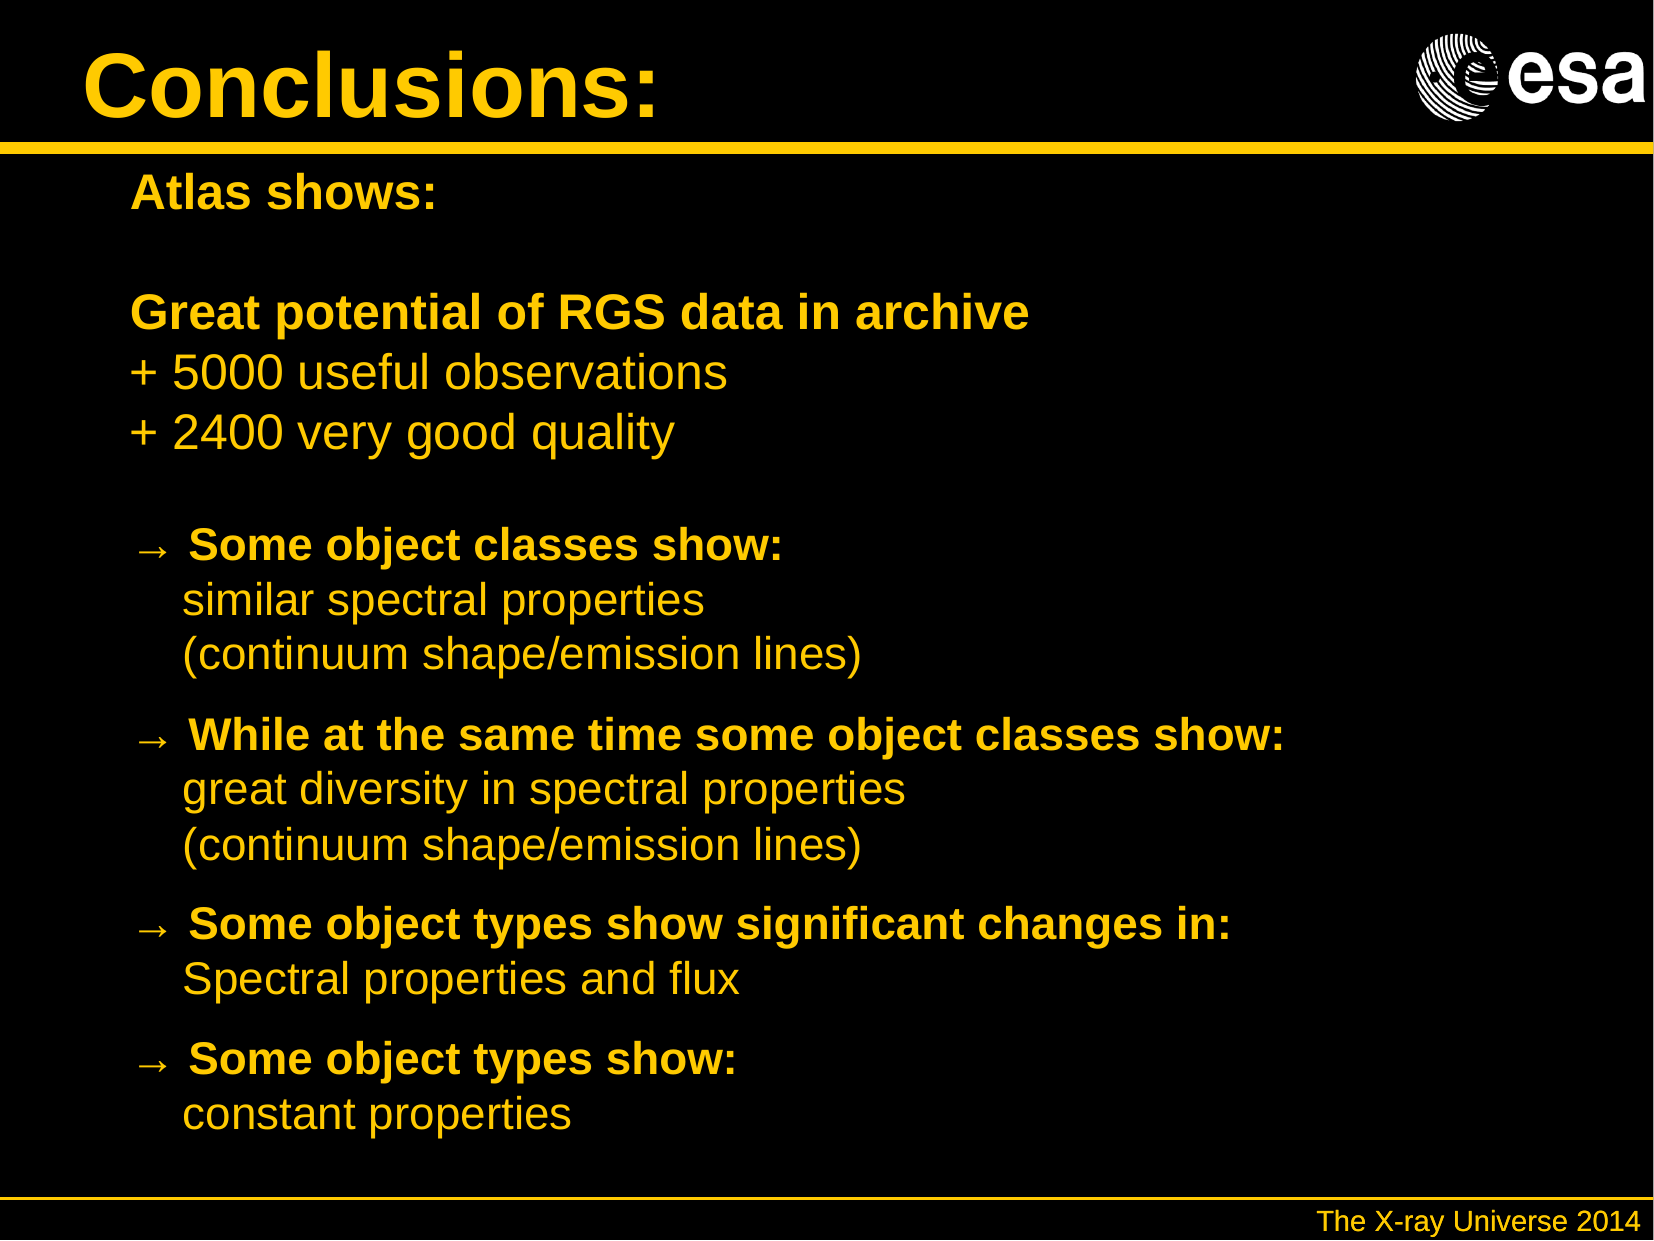

# Conclusions:
Atlas shows:
Great potential of RGS data in archive
+ 5000 useful observations
+ 2400 very good quality
→ Some object classes show:
 	similar spectral properties
 	(continuum shape/emission lines)
→ While at the same time some object classes show:
 	great diversity in spectral properties
 	(continuum shape/emission lines)
→ Some object types show significant changes in:
 	Spectral properties and flux
→ Some object types show:
	constant properties
The X-ray Universe 2014
The X-ray Universe 2014